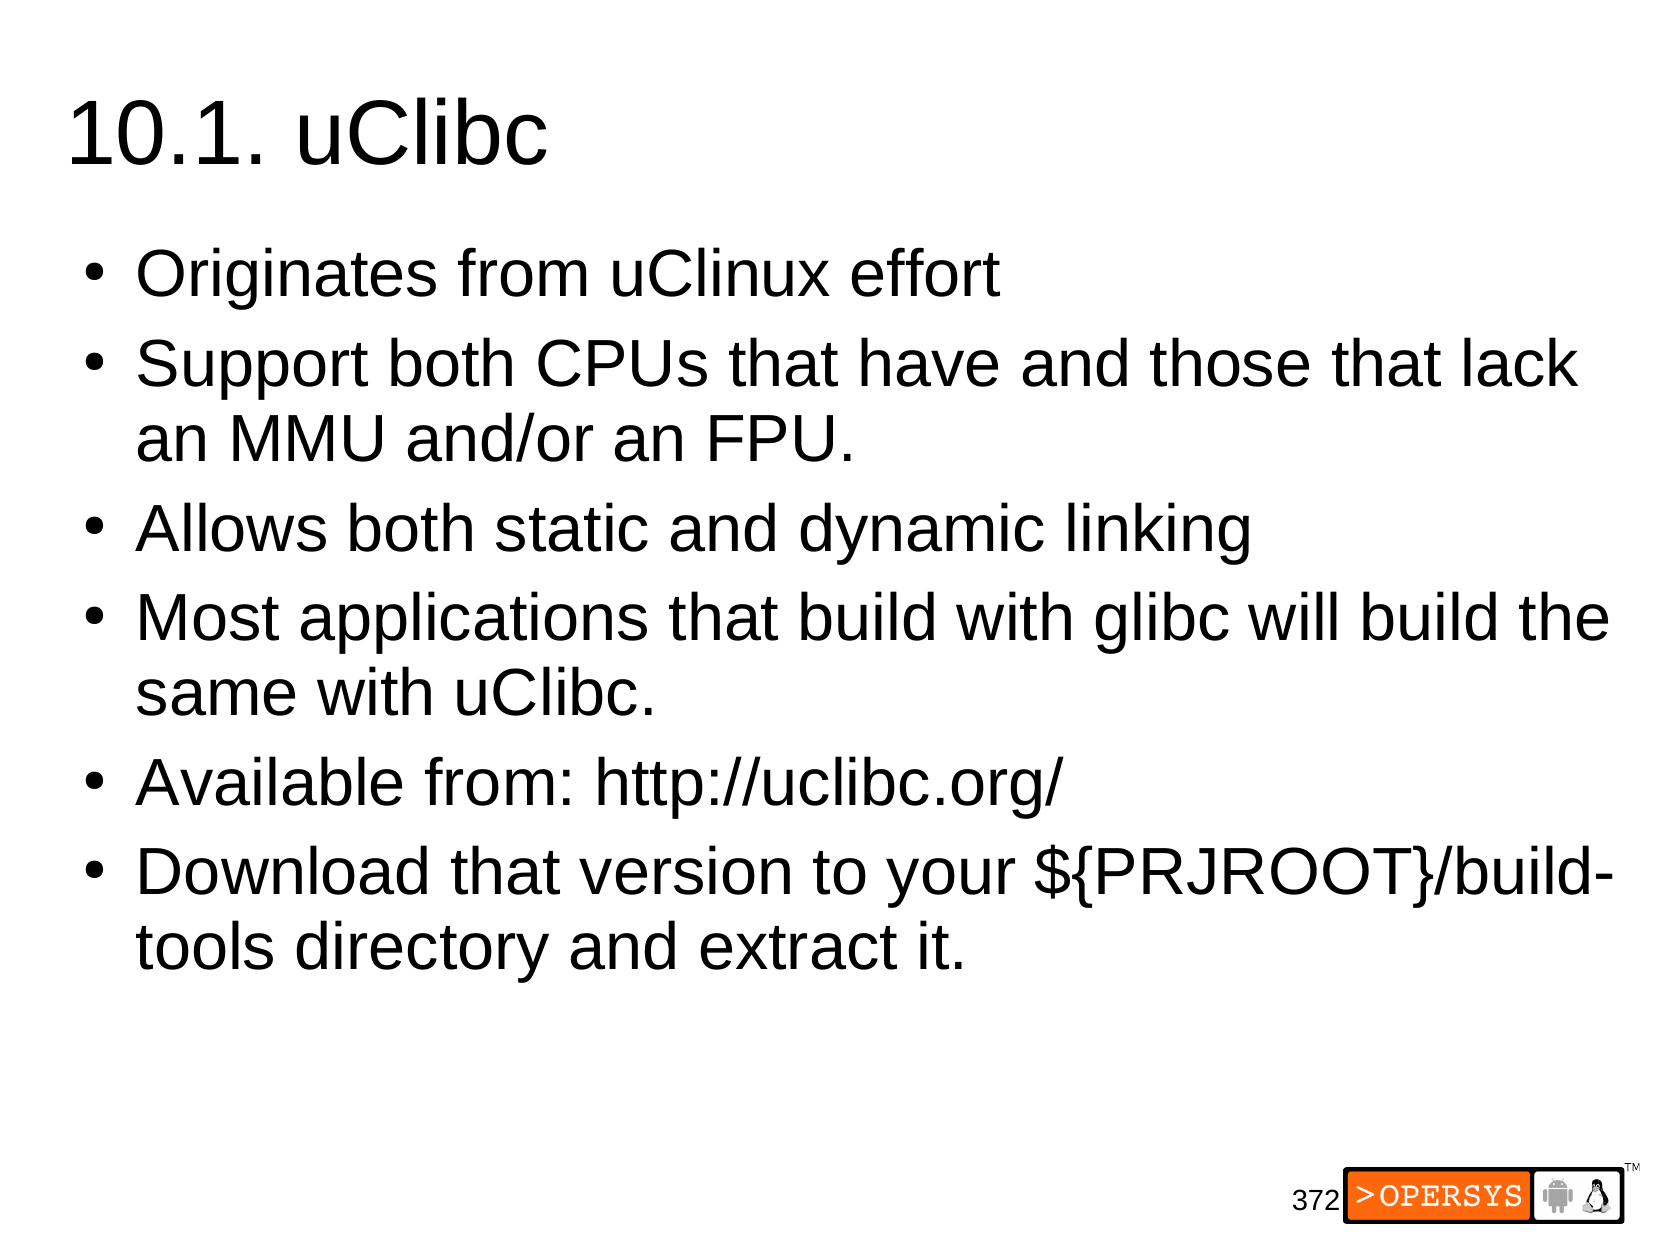

# 10.1. uClibc
Originates from uClinux effort
Support both CPUs that have and those that lack an MMU and/or an FPU.
Allows both static and dynamic linking
Most applications that build with glibc will build the same with uClibc.
Available from: http://uclibc.org/
Download that version to your ${PRJROOT}/build-tools directory and extract it.